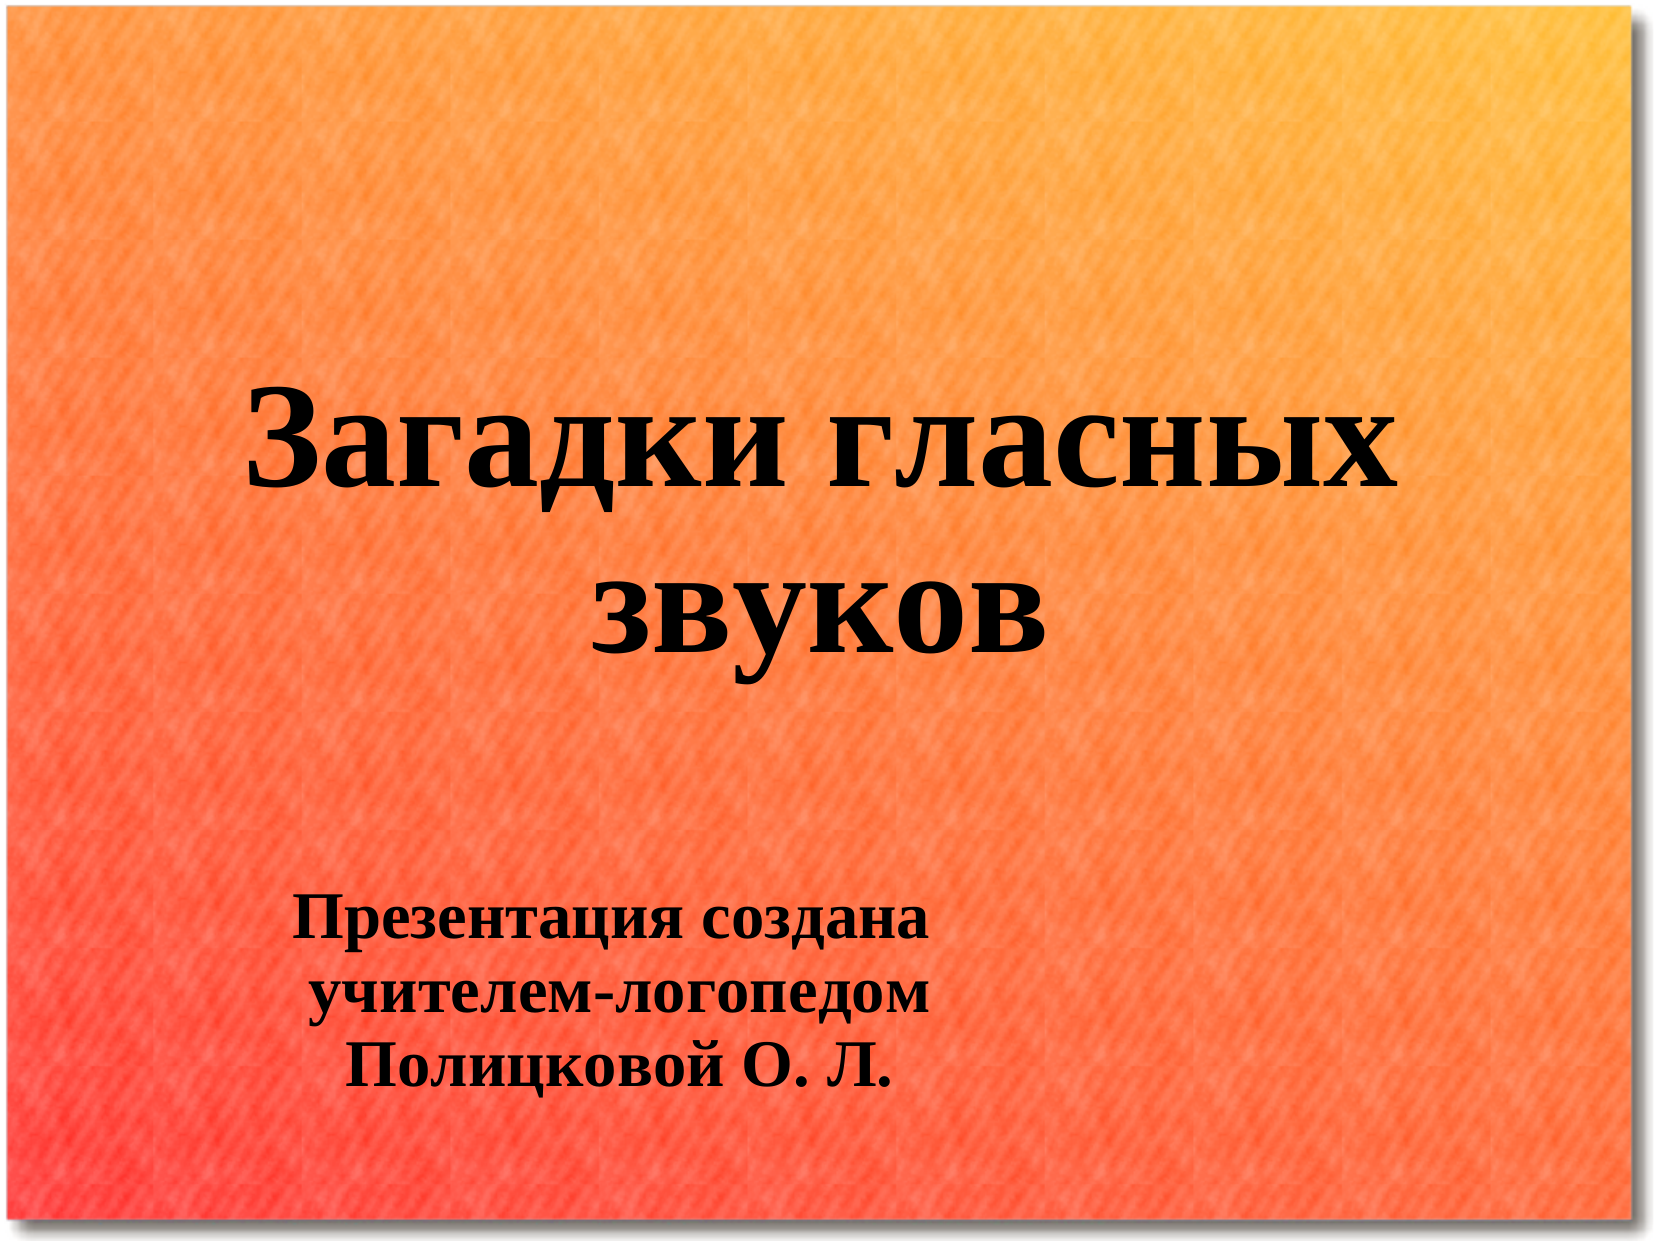

# Загадки гласных звуков
Презентация создана
учителем-логопедом
Полицковой О. Л.